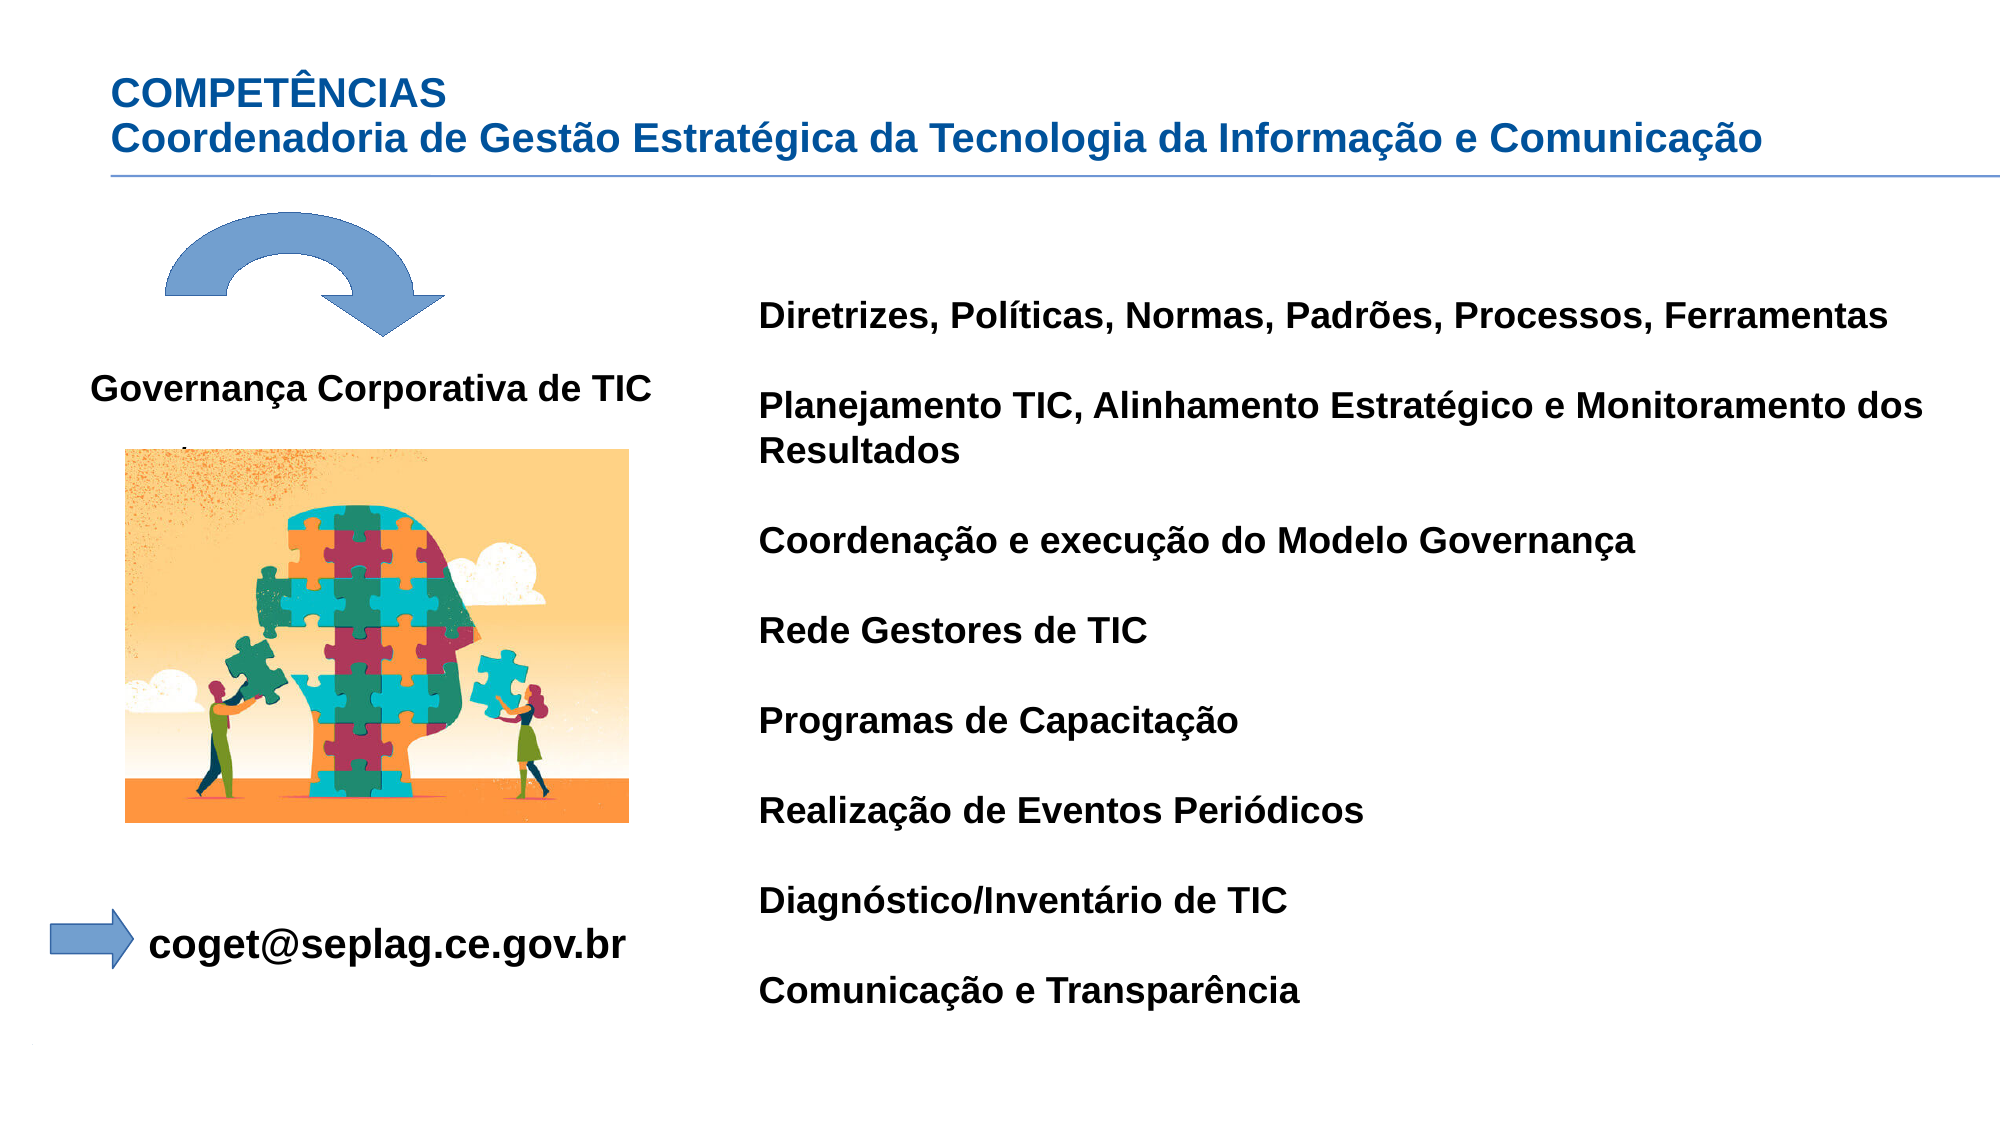

COMPETÊNCIAS
Coordenadoria de Gestão Estratégica da Tecnologia da Informação e Comunicação
Grupos de Trabalho Temáticos
Diretrizes, Políticas, Normas, Padrões, Processos, Ferramentas
Planejamento TIC, Alinhamento Estratégico e Monitoramento dos Resultados
Coordenação e execução do Modelo Governança
Rede Gestores de TIC
Programas de Capacitação
Realização de Eventos Periódicos
Diagnóstico/Inventário de TIC
Comunicação e Transparência
.
Governança Corporativa de TIC
coget@seplag.ce.gov.br